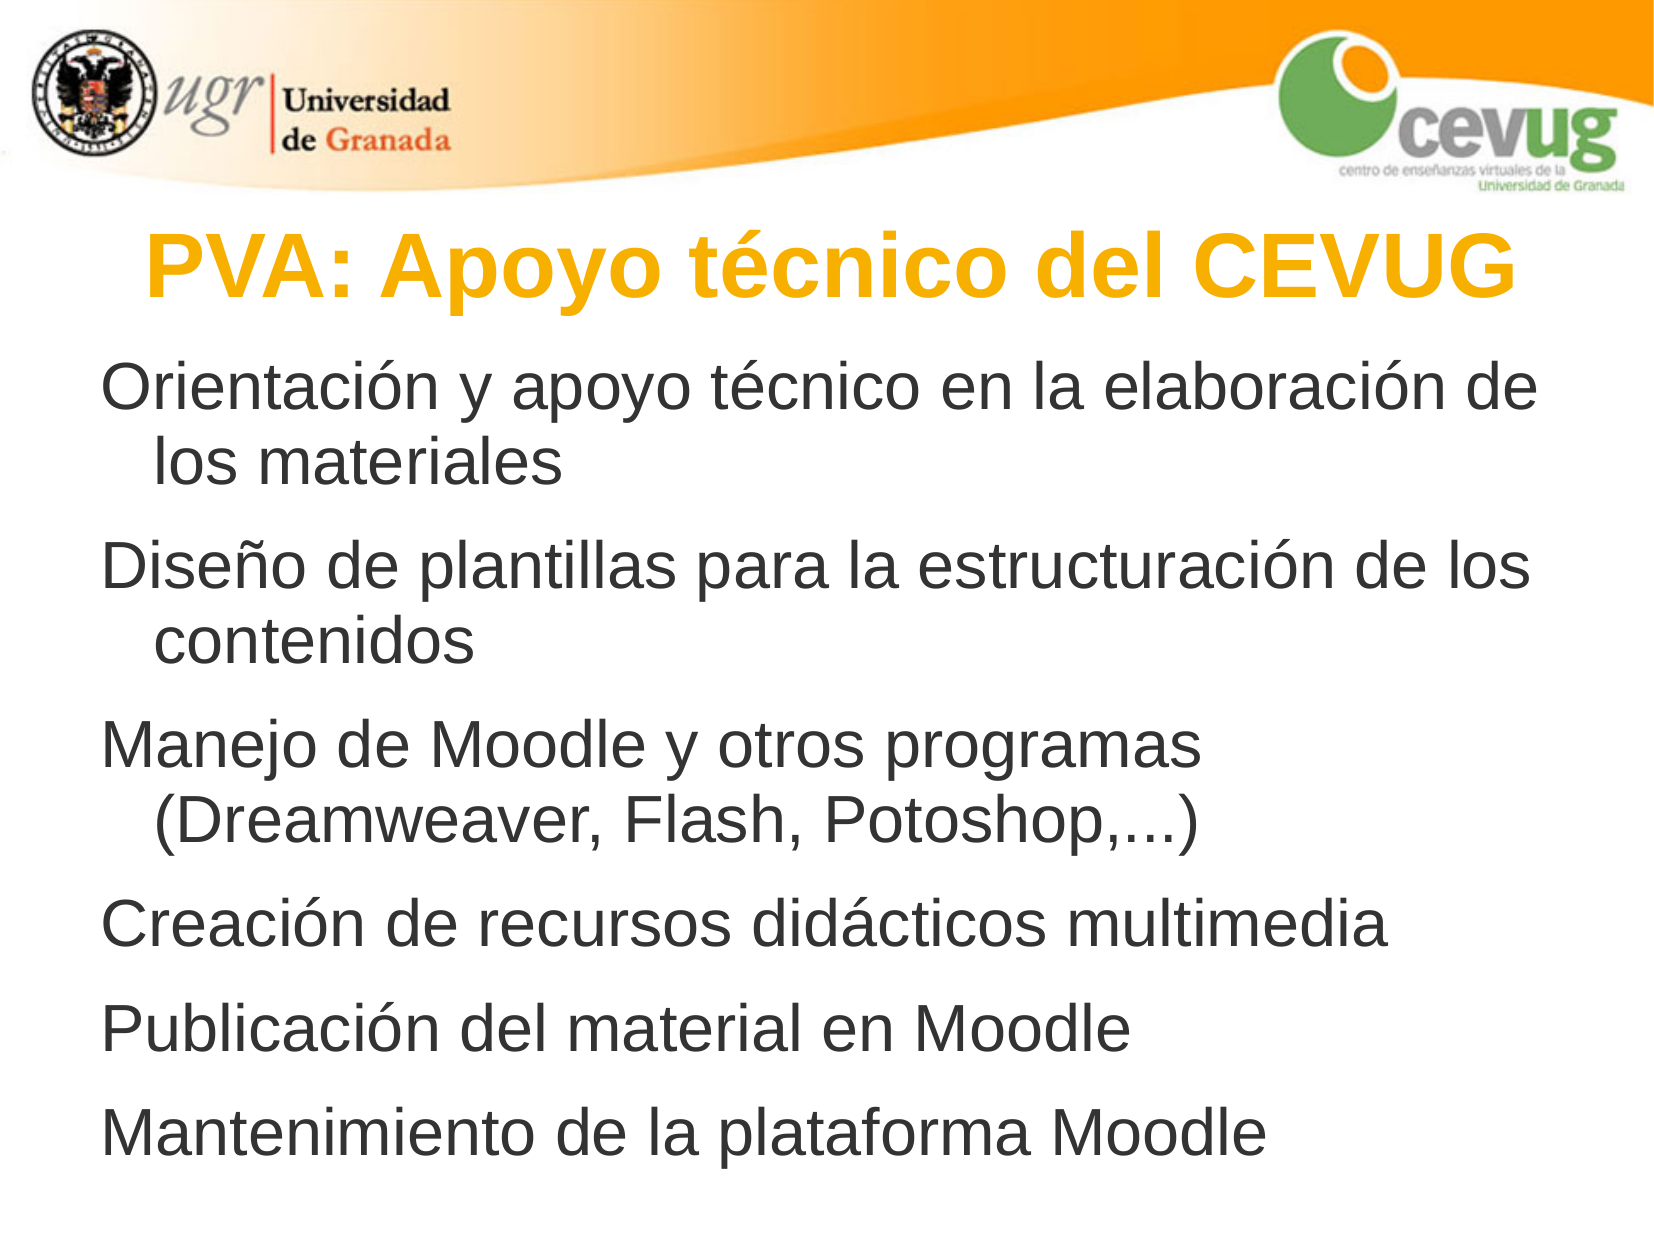

# PVA: Apoyo técnico del CEVUG
Orientación y apoyo técnico en la elaboración de los materiales
Diseño de plantillas para la estructuración de los contenidos
Manejo de Moodle y otros programas (Dreamweaver, Flash, Potoshop,...)
Creación de recursos didácticos multimedia
Publicación del material en Moodle
Mantenimiento de la plataforma Moodle